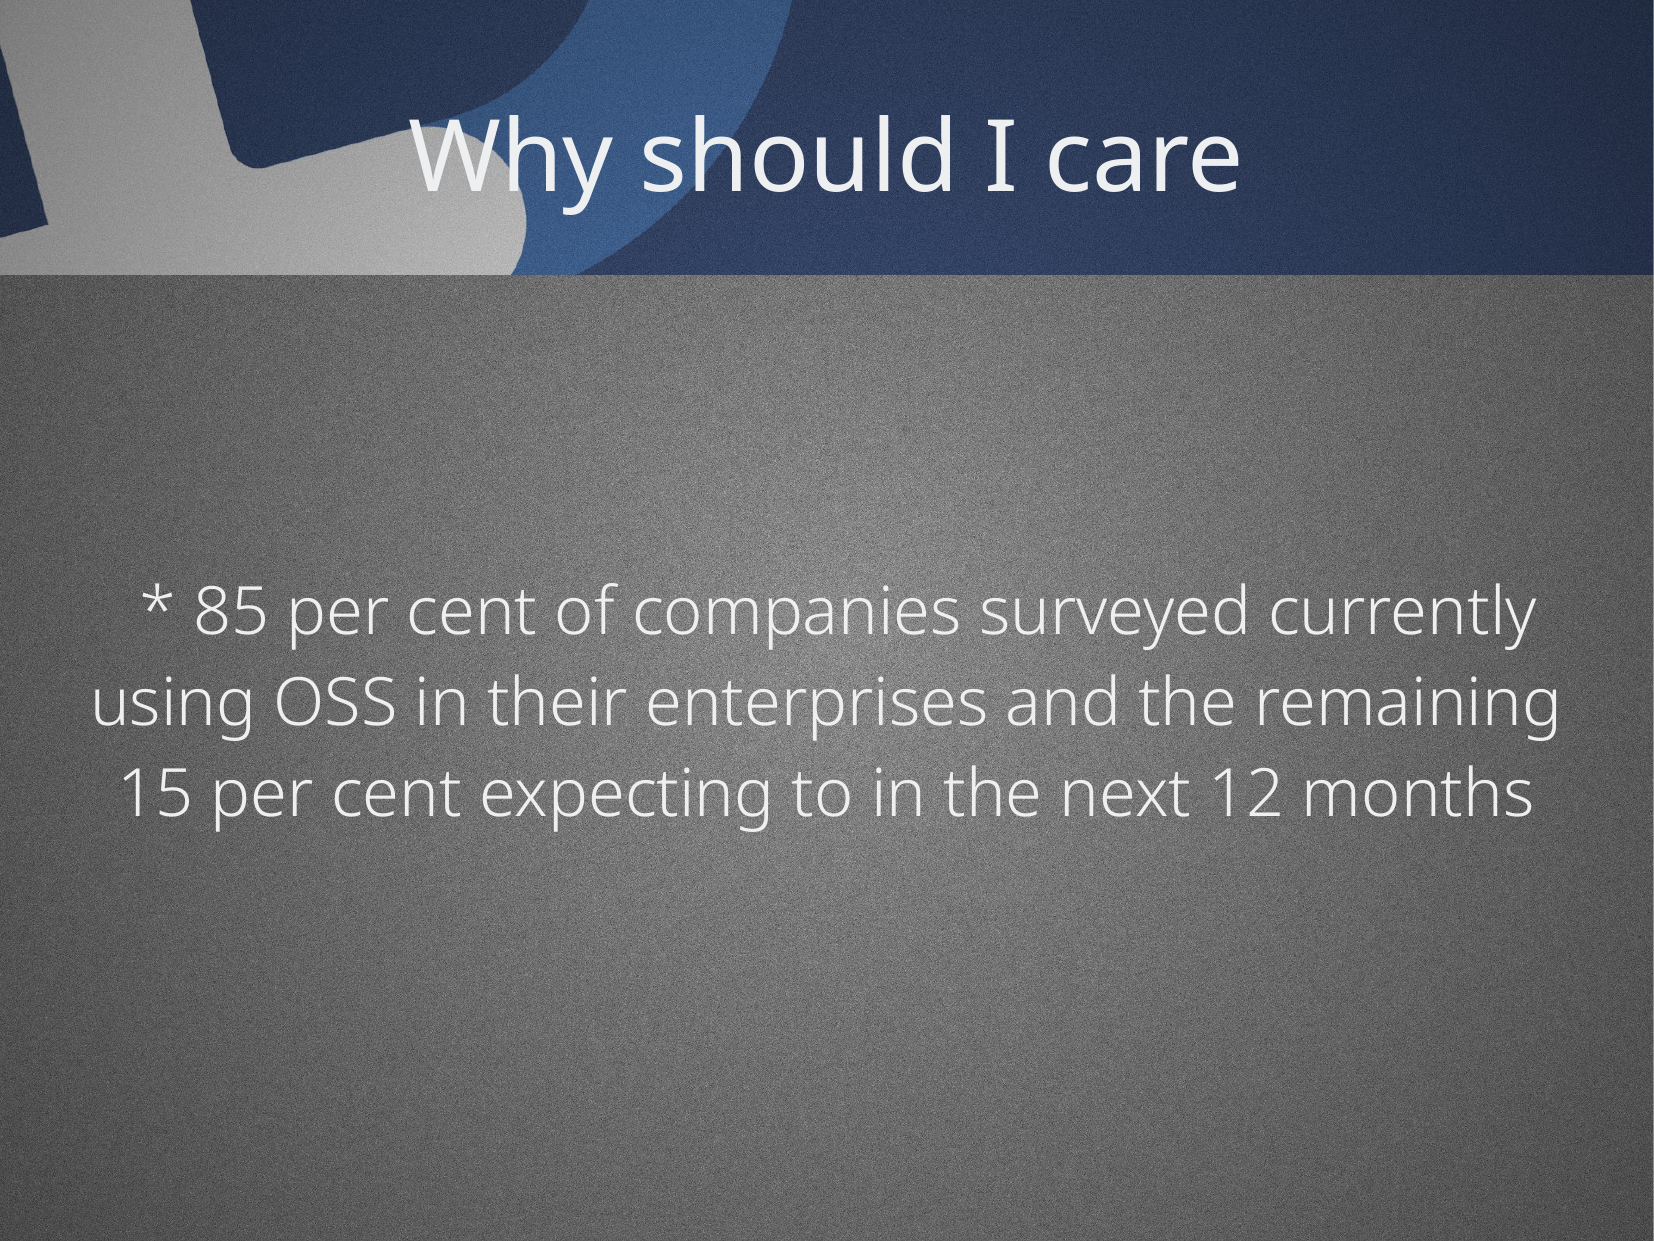

# Why should I care
* 85 per cent of companies surveyed currently using OSS in their enterprises and the remaining 15 per cent expecting to in the next 12 months